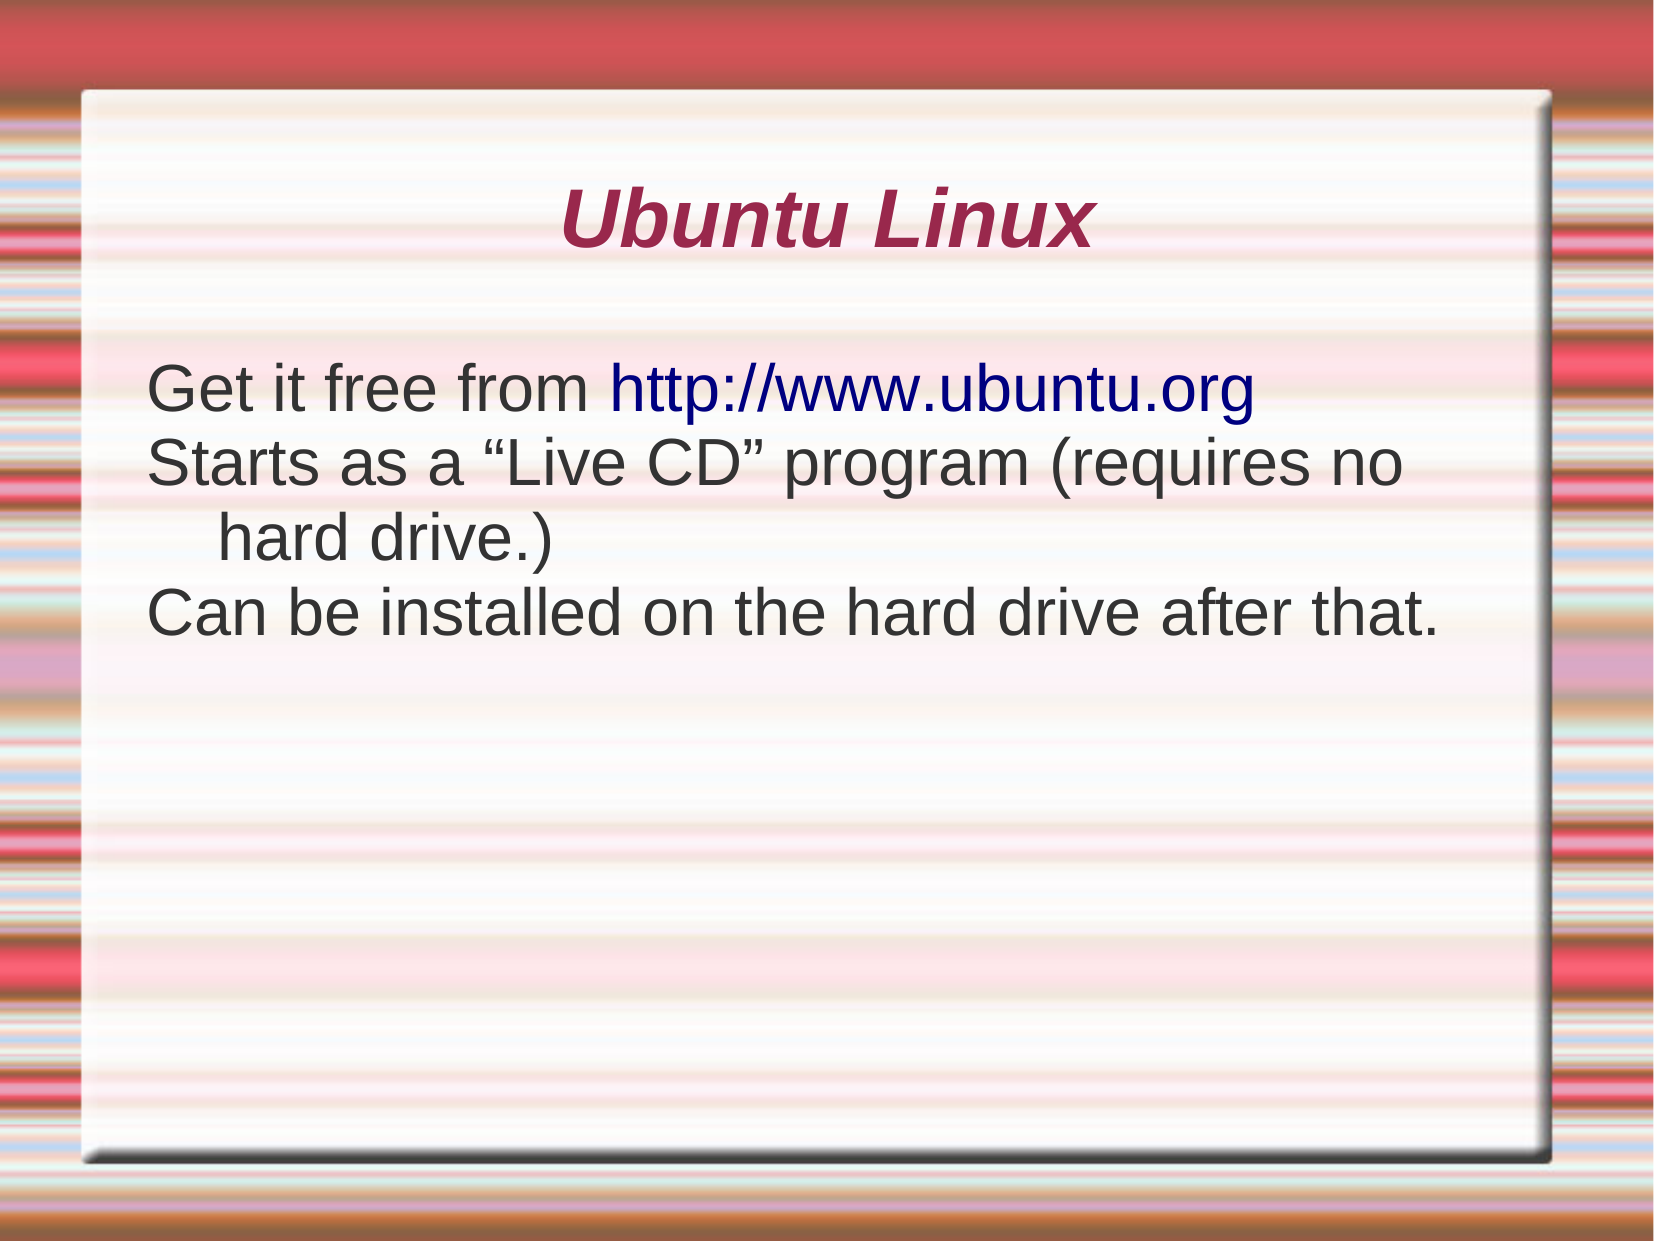

# Ubuntu Linux
Get it free from http://www.ubuntu.org
Starts as a “Live CD” program (requires no hard drive.)
Can be installed on the hard drive after that.